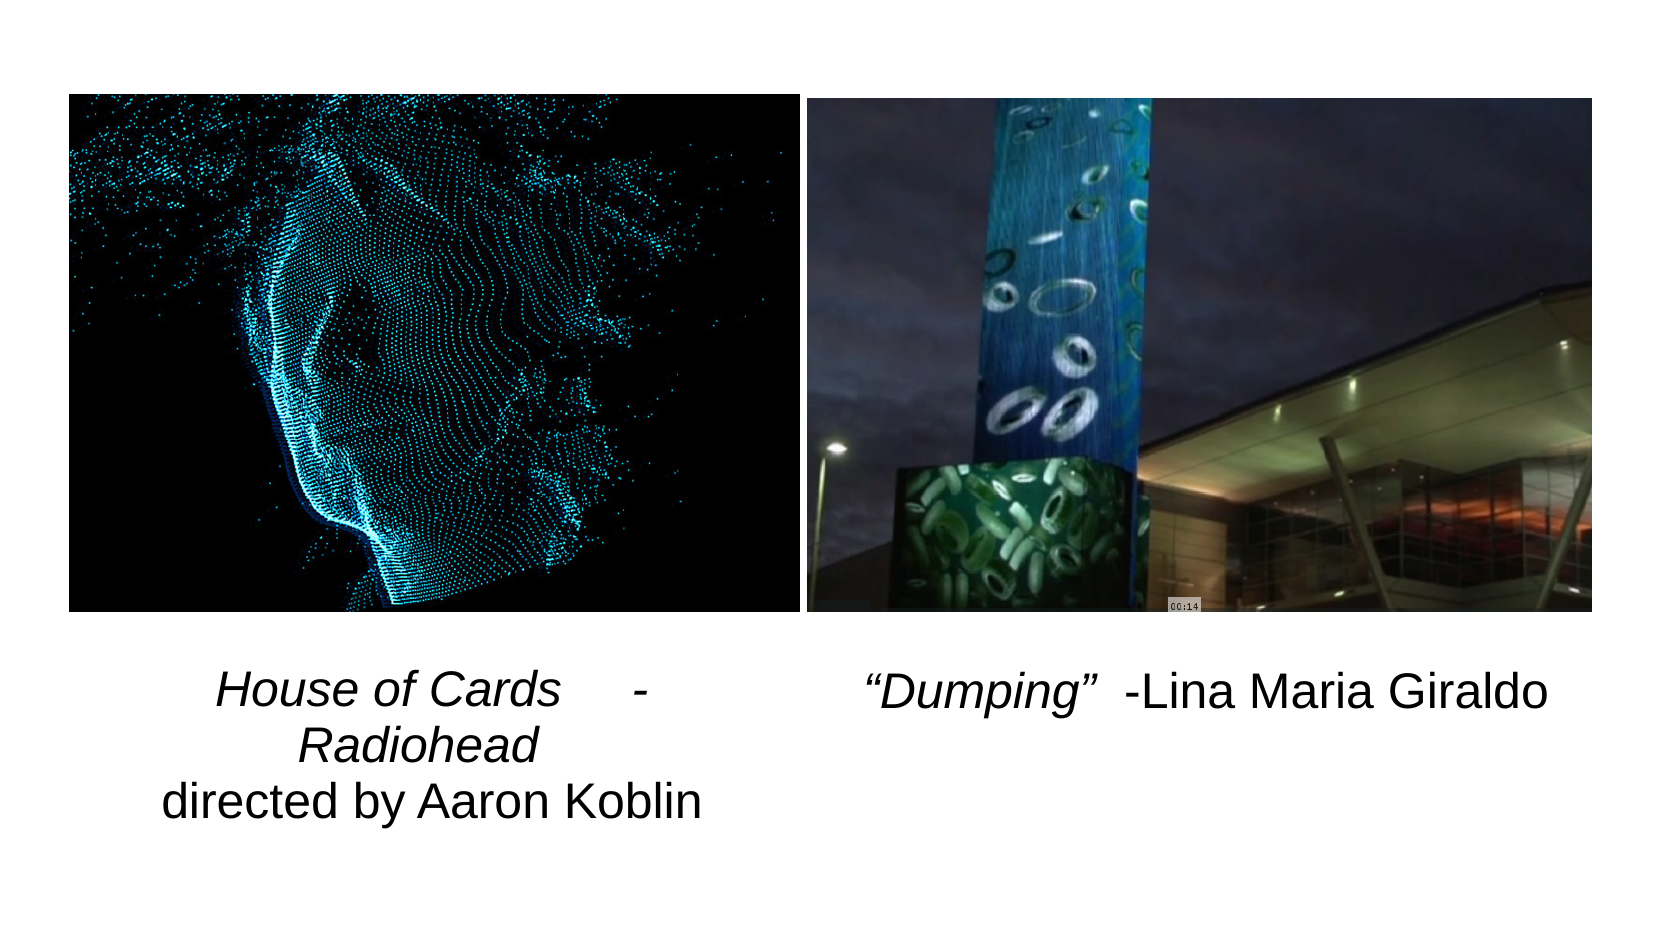

“Dumping” -Lina Maria Giraldo
# House of Cards - Radiohead directed by Aaron Koblin